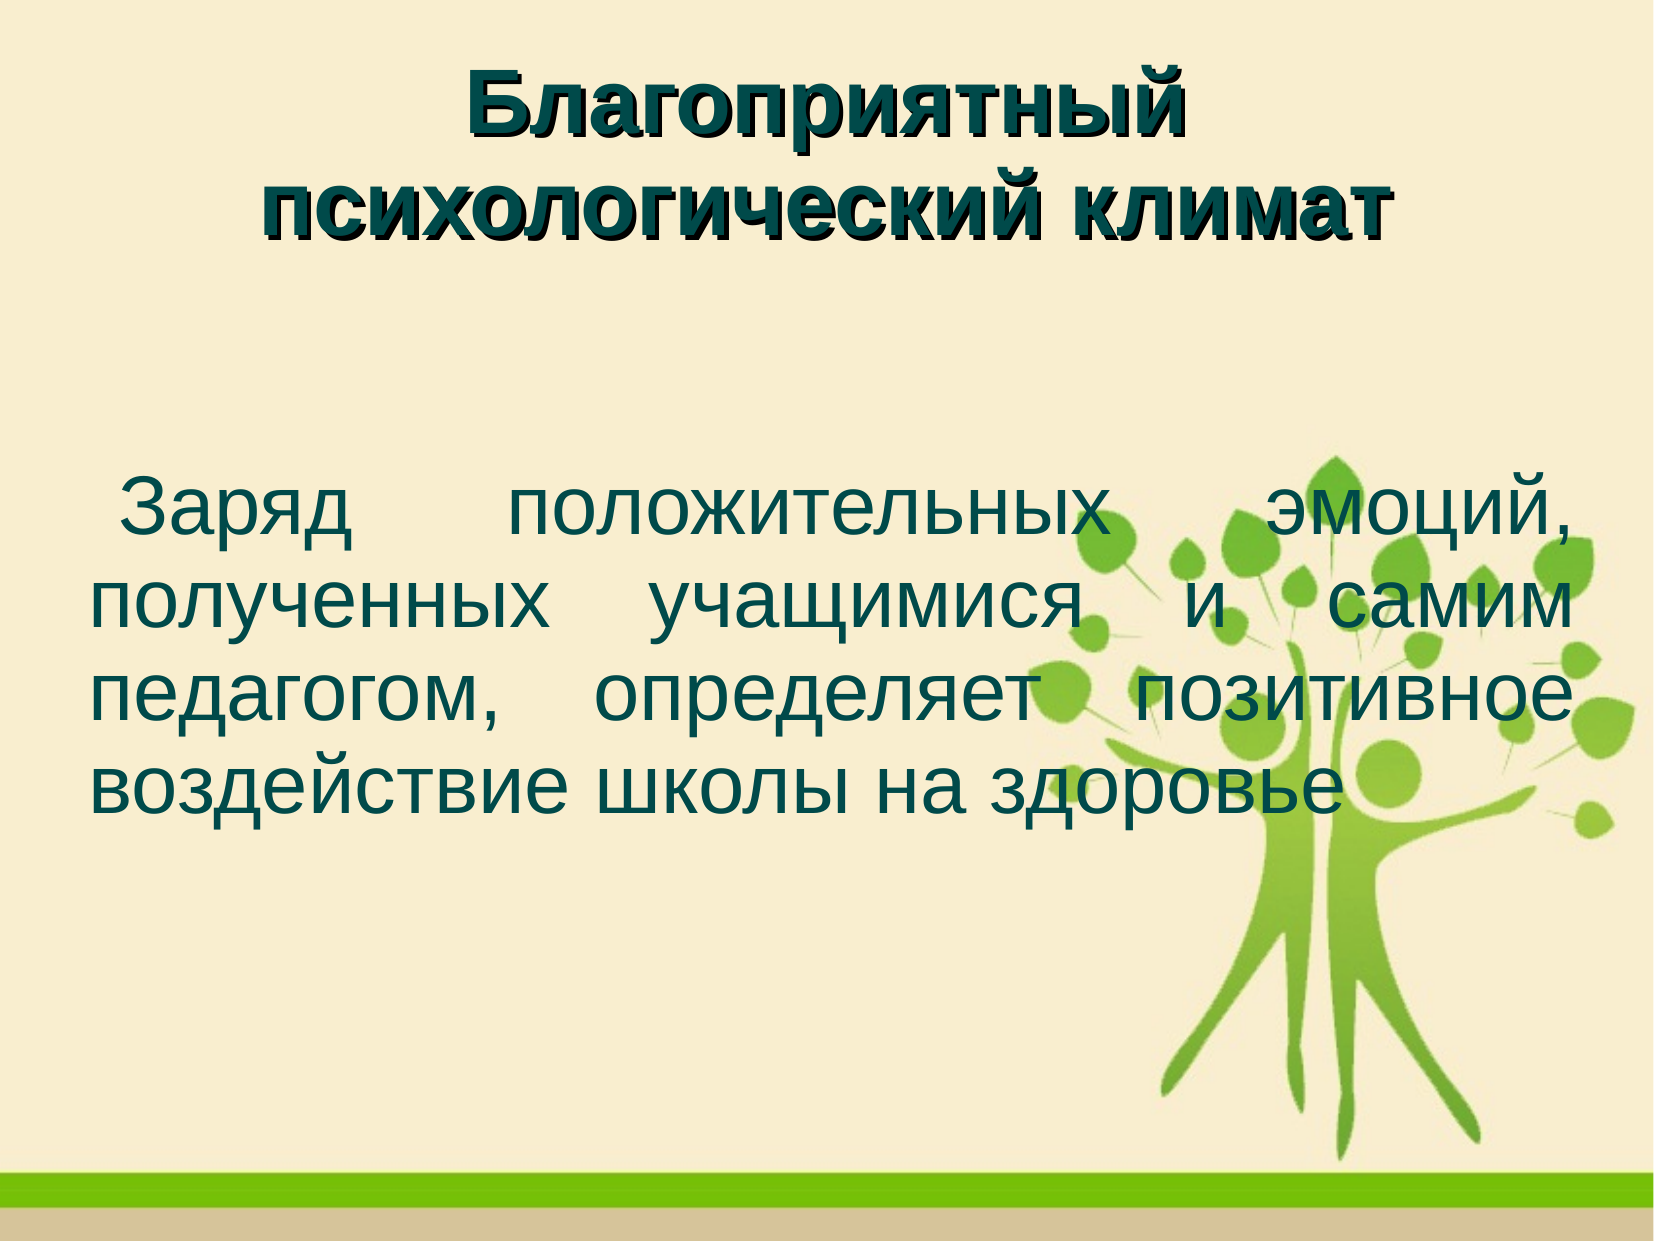

# Благоприятный психологический климат
Заряд положительных эмоций, полученных учащимися и самим педагогом, определяет позитивное воздействие школы на здоровье